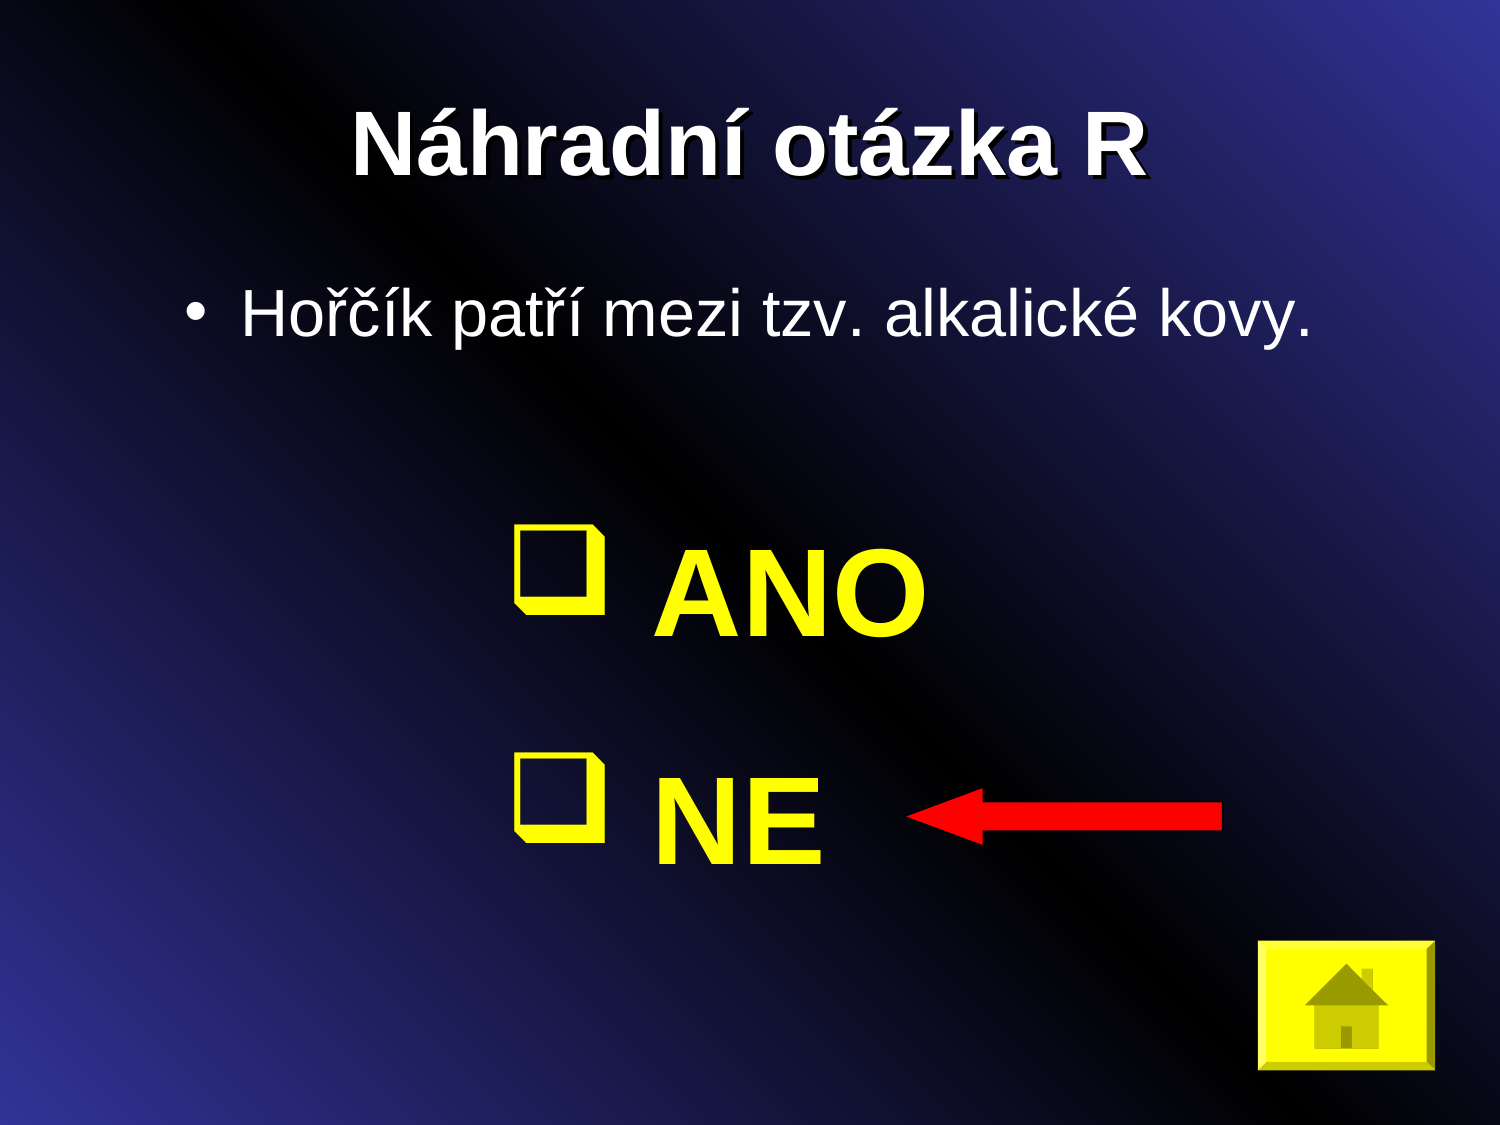

# Náhradní otázka R
Hořčík patří mezi tzv. alkalické kovy.
 ANO
 NE